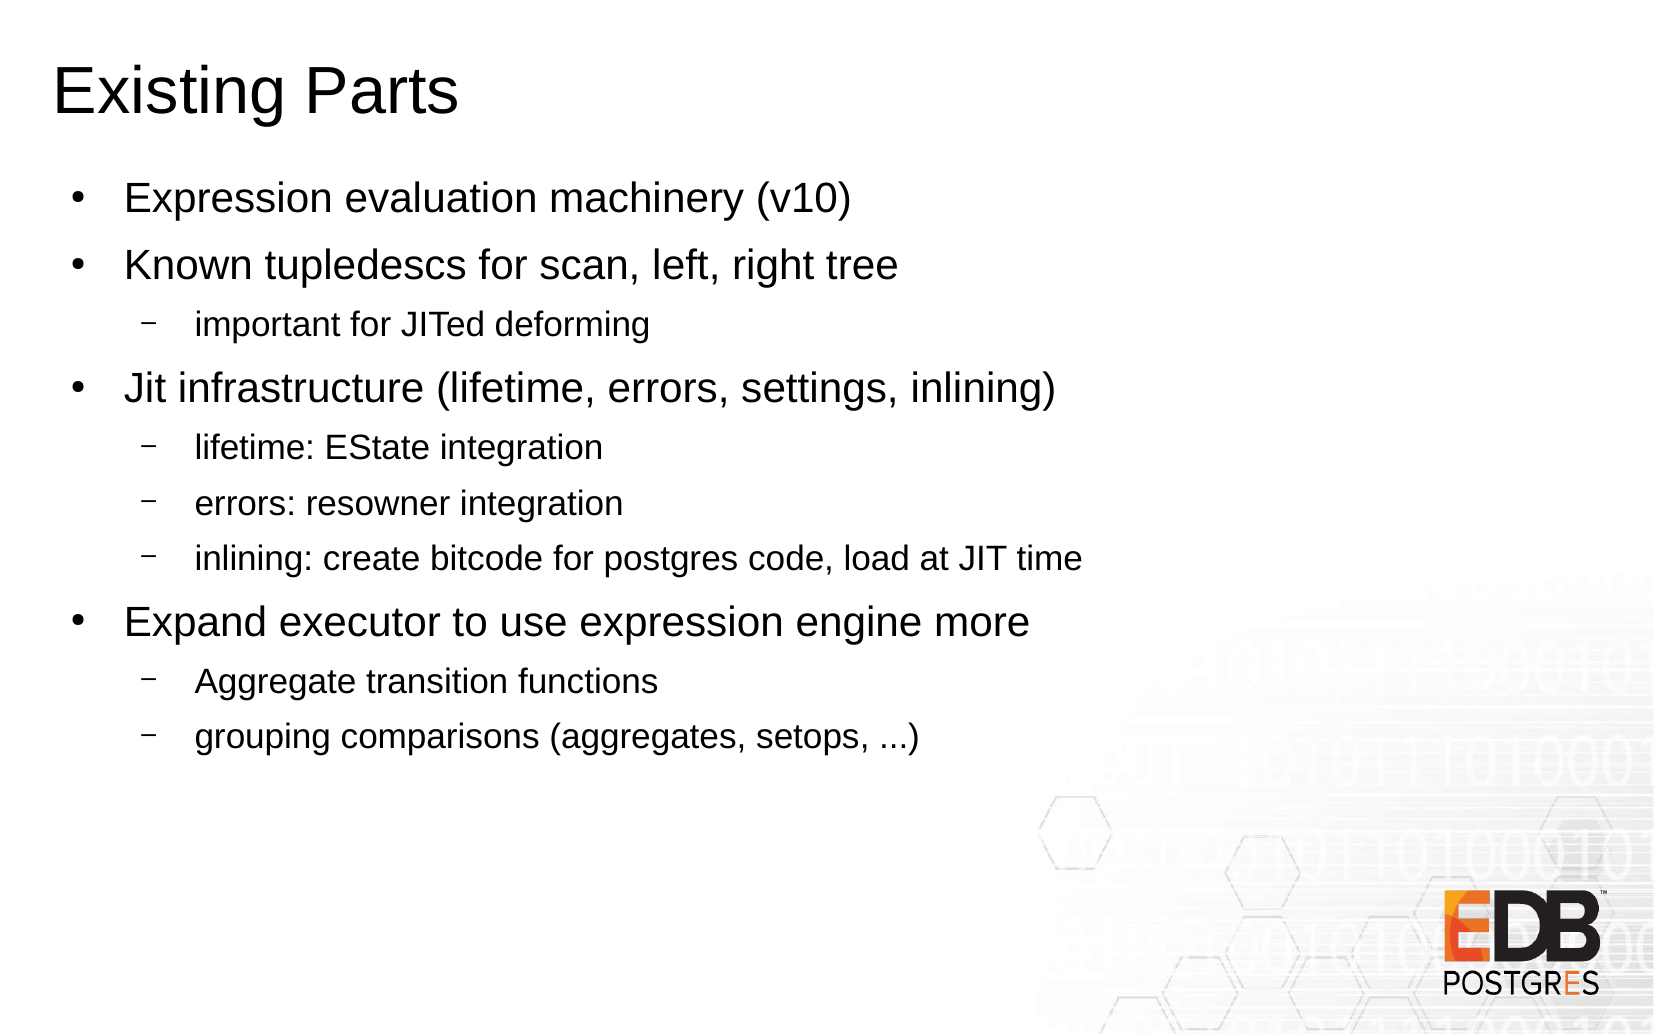

# Existing Parts
Expression evaluation machinery (v10)
Known tupledescs for scan, left, right tree
important for JITed deforming
Jit infrastructure (lifetime, errors, settings, inlining)
lifetime: EState integration
errors: resowner integration
inlining: create bitcode for postgres code, load at JIT time
Expand executor to use expression engine more
Aggregate transition functions
grouping comparisons (aggregates, setops, ...)